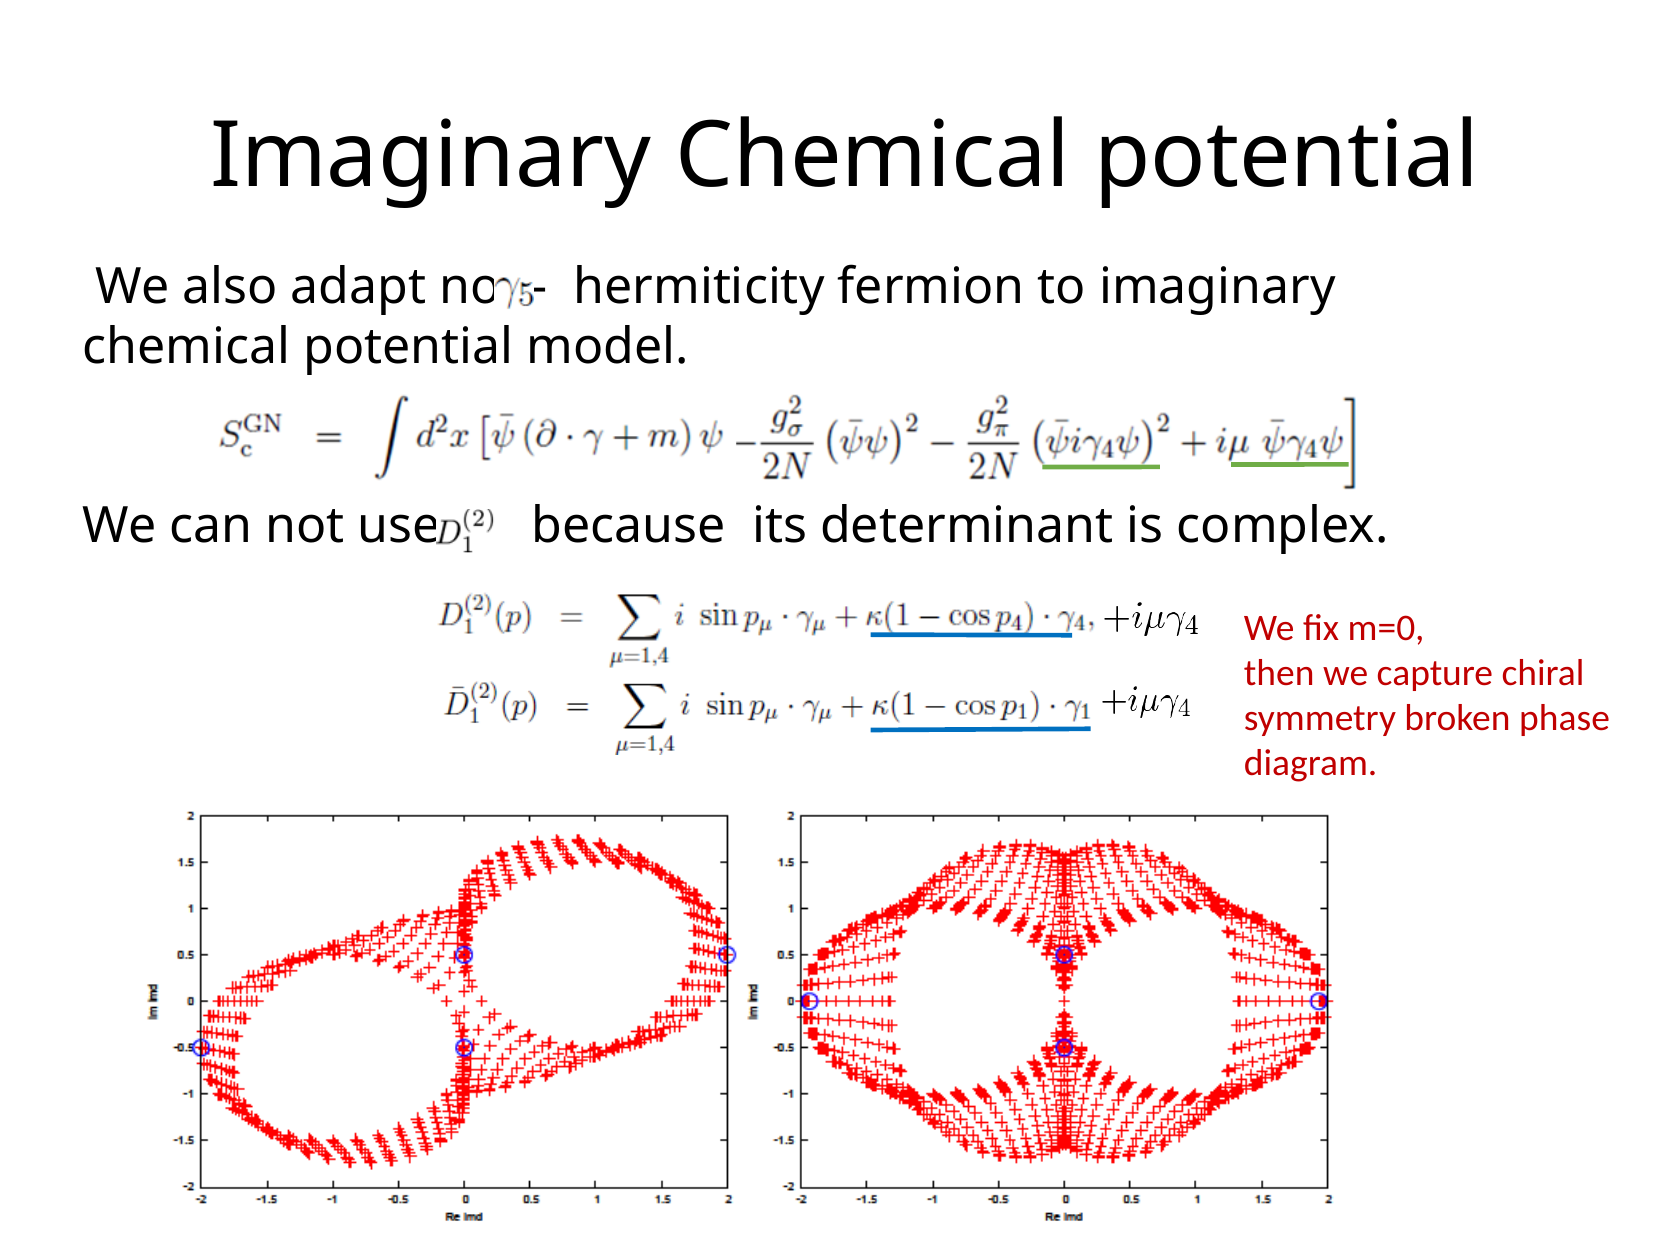

# Imaginary Chemical potential
 We also adapt non- hermiticity fermion to imaginary chemical potential model.
We can not use because its determinant is complex.
We fix m=0,
then we capture chiral symmetry broken phase diagram.